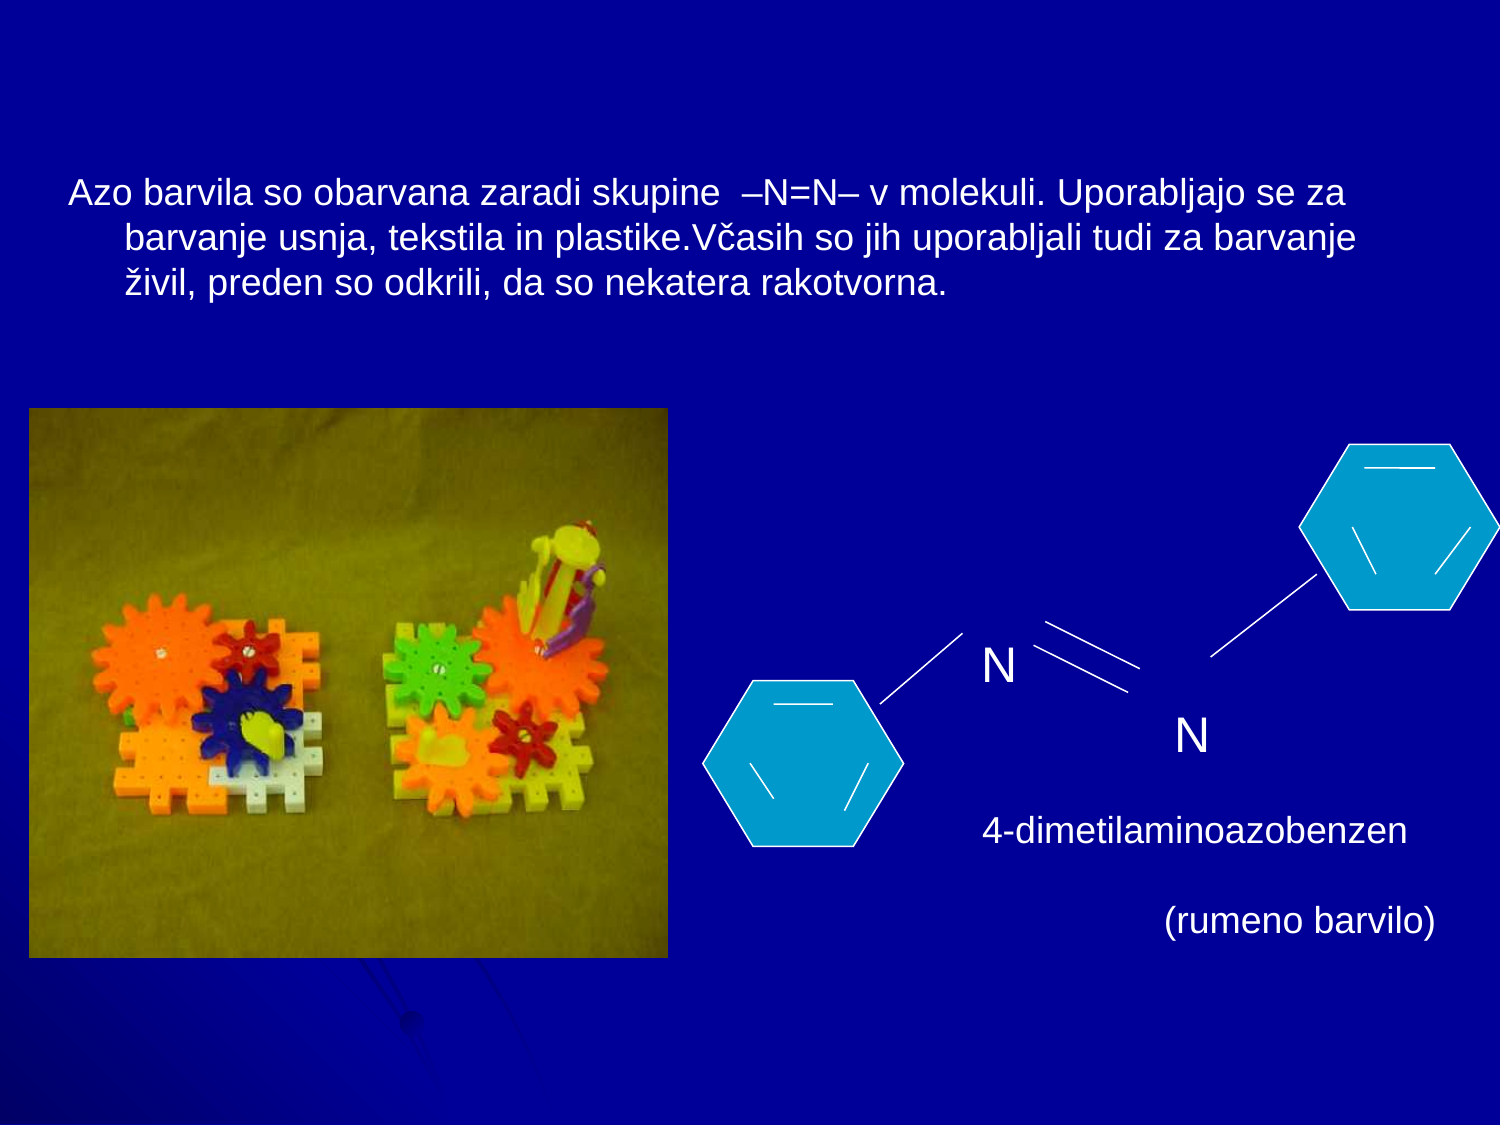

# Azo barvila so obarvana zaradi skupine –N=N– v molekuli. Uporabljajo se za barvanje usnja, tekstila in plastike.Včasih so jih uporabljali tudi za barvanje živil, preden so odkrili, da so nekatera rakotvorna.
 N
 N
4-dimetilaminoazobenzen
 (rumeno barvilo)